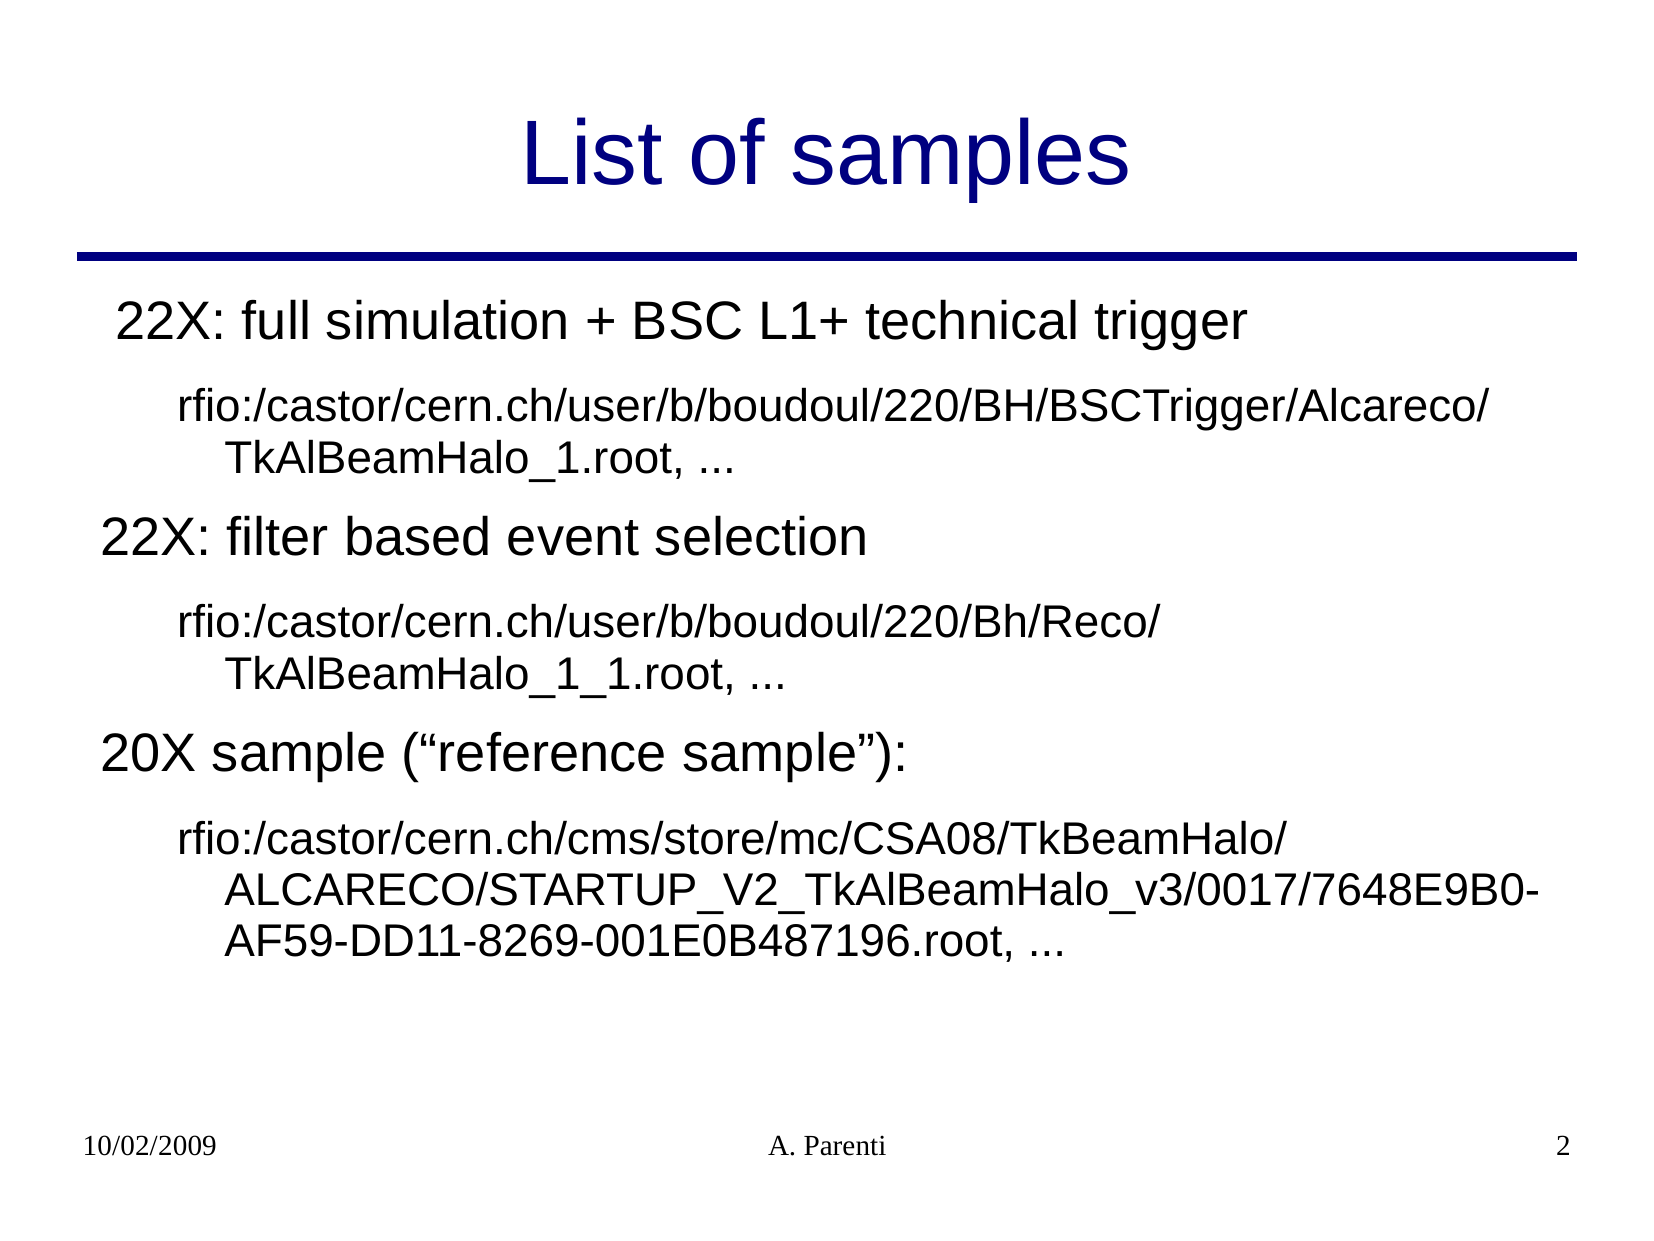

# List of samples
 22X: full simulation + BSC L1+ technical trigger
rfio:/castor/cern.ch/user/b/boudoul/220/BH/BSCTrigger/Alcareco/TkAlBeamHalo_1.root, ...
22X: filter based event selection
rfio:/castor/cern.ch/user/b/boudoul/220/Bh/Reco/TkAlBeamHalo_1_1.root, ...
20X sample (“reference sample”):
rfio:/castor/cern.ch/cms/store/mc/CSA08/TkBeamHalo/ALCARECO/STARTUP_V2_TkAlBeamHalo_v3/0017/7648E9B0-AF59-DD11-8269-001E0B487196.root, ...
2